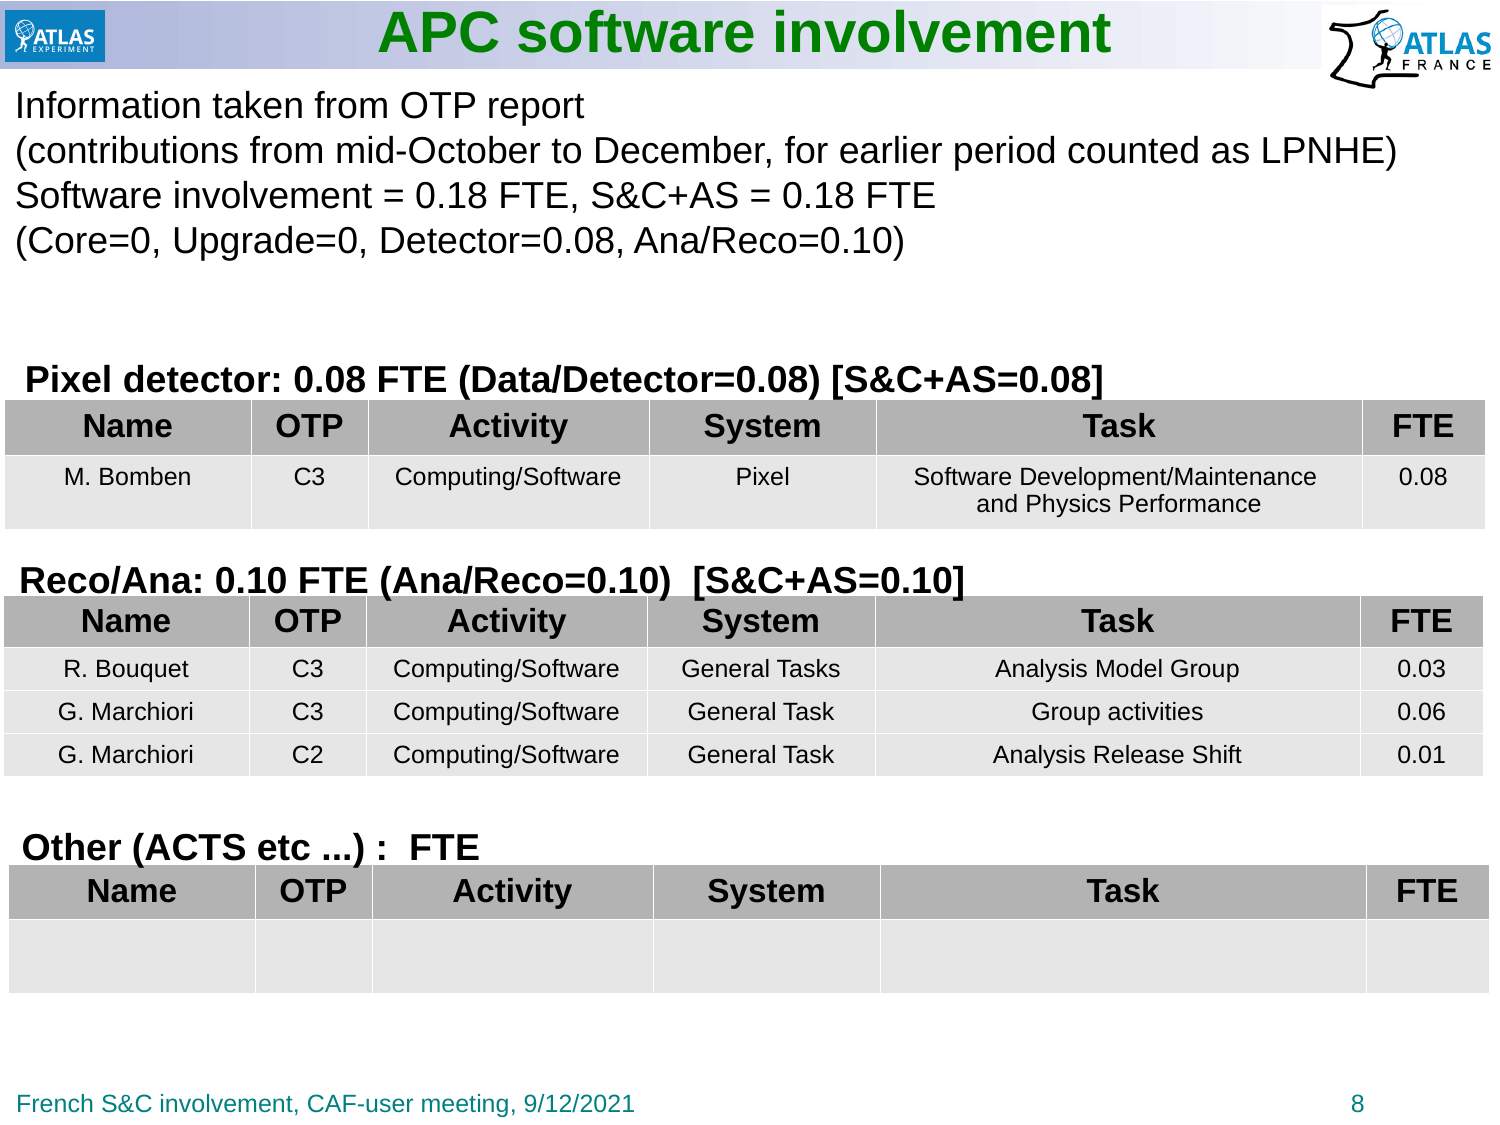

APC software involvement
Information taken from OTP report
(contributions from mid-October to December, for earlier period counted as LPNHE)
Software involvement = 0.18 FTE, S&C+AS = 0.18 FTE
(Core=0, Upgrade=0, Detector=0.08, Ana/Reco=0.10)
Pixel detector: 0.08 FTE (Data/Detector=0.08) [S&C+AS=0.08]
| Name | OTP | Activity | System | Task | FTE |
| --- | --- | --- | --- | --- | --- |
| M. Bomben | C3 | Computing/Software | Pixel | Software Development/Maintenance and Physics Performance | 0.08 |
Reco/Ana: 0.10 FTE (Ana/Reco=0.10) [S&C+AS=0.10]
| Name | OTP | Activity | System | Task | FTE |
| --- | --- | --- | --- | --- | --- |
| R. Bouquet | C3 | Computing/Software | General Tasks | Analysis Model Group | 0.03 |
| G. Marchiori | C3 | Computing/Software | General Task | Group activities | 0.06 |
| G. Marchiori | C2 | Computing/Software | General Task | Analysis Release Shift | 0.01 |
Other (ACTS etc ...) : FTE
| Name | OTP | Activity | System | Task | FTE |
| --- | --- | --- | --- | --- | --- |
| | | | | | |